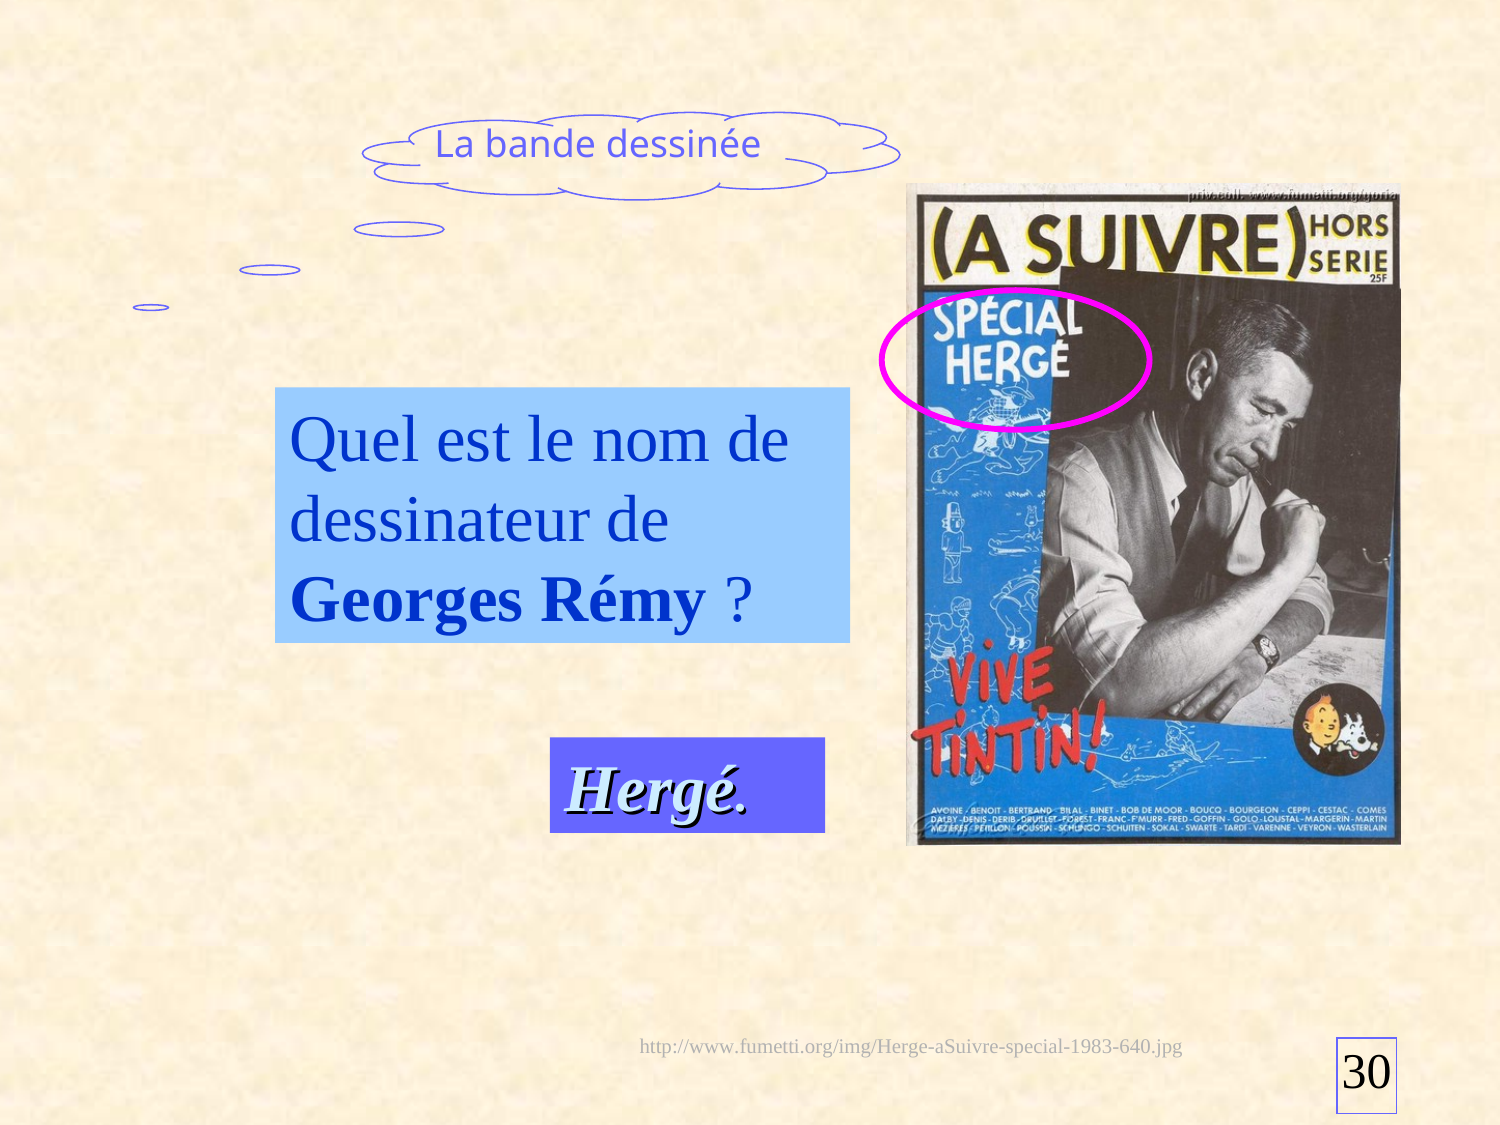

Quel est le nom de
dessinateur de
Georges Rémy ?
Hergé.
http://www.fumetti.org/img/Herge-aSuivre-special-1983-640.jpg
30